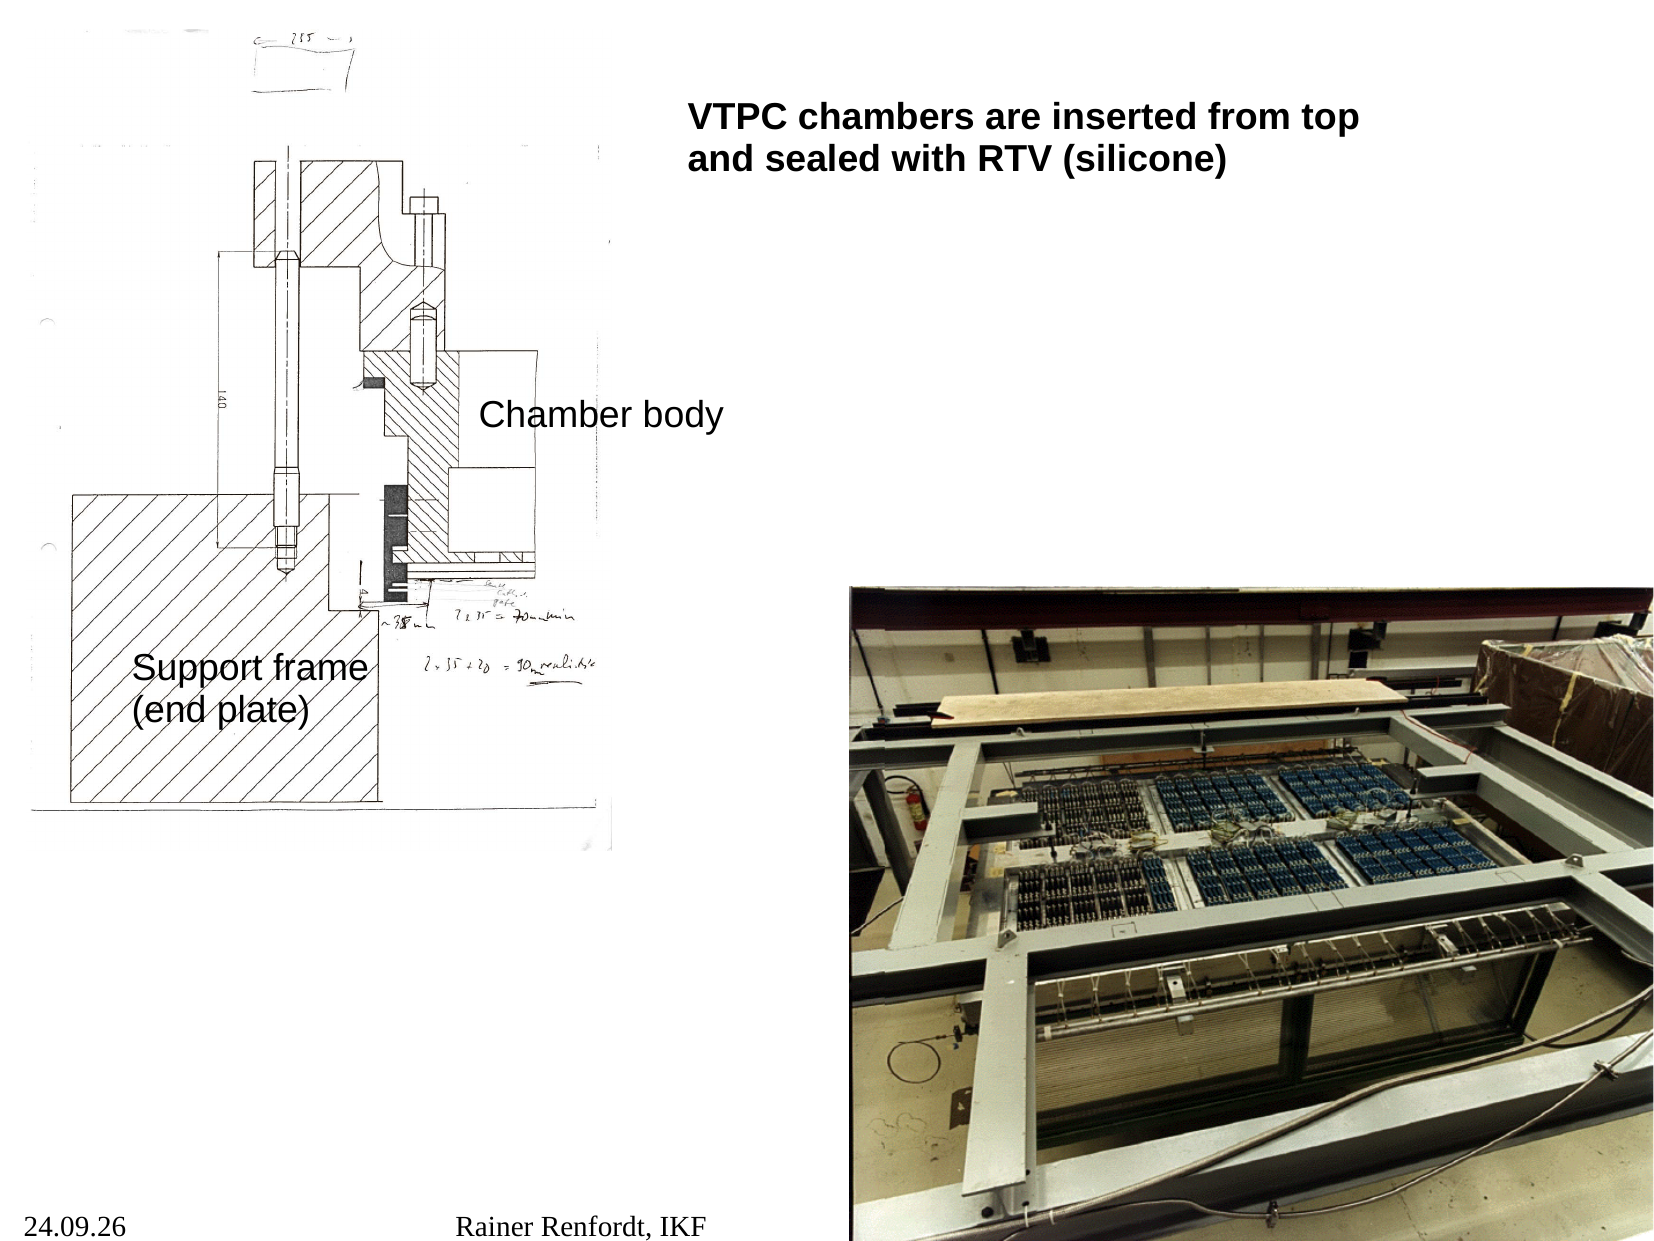

VTPC chambers are inserted from top
and sealed with RTV (silicone)
Chamber body
Support frame
(end plate)